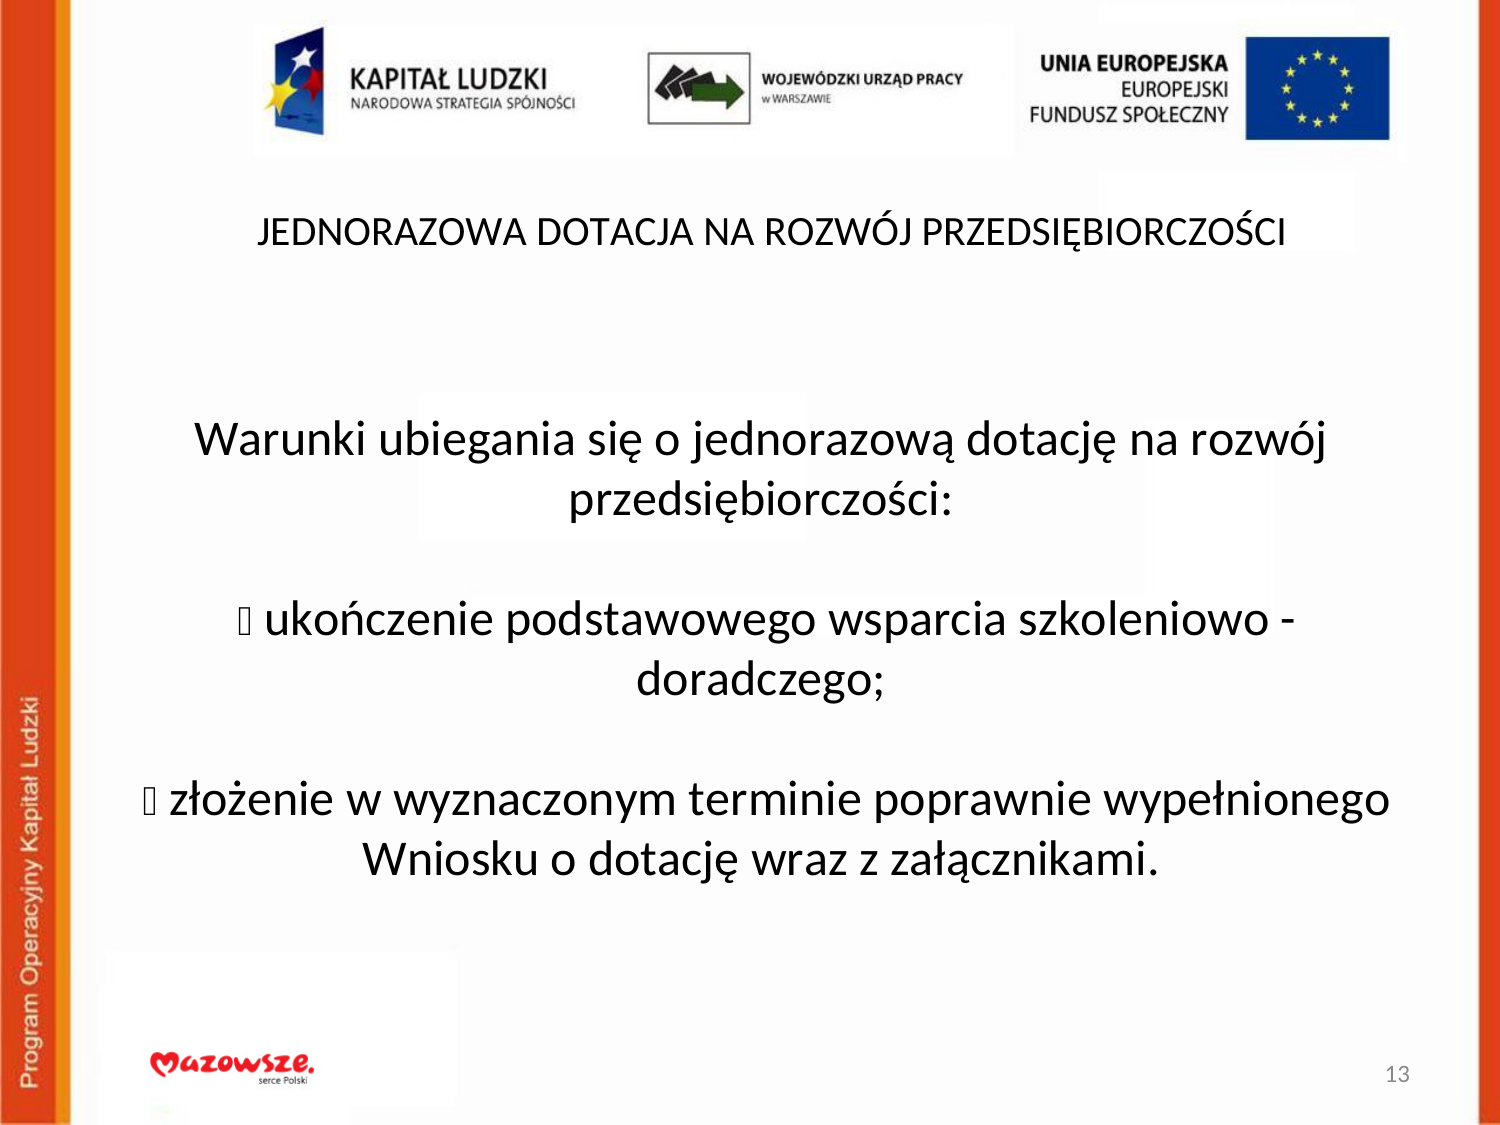

JEDNORAZOWA DOTACJA NA ROZWÓJ PRZEDSIĘBIORCZOŚCI
# Warunki ubiegania się o jednorazową dotację na rozwój przedsiębiorczości: ukończenie podstawowego wsparcia szkoleniowo - doradczego; złożenie w wyznaczonym terminie poprawnie wypełnionego Wniosku o dotację wraz z załącznikami.